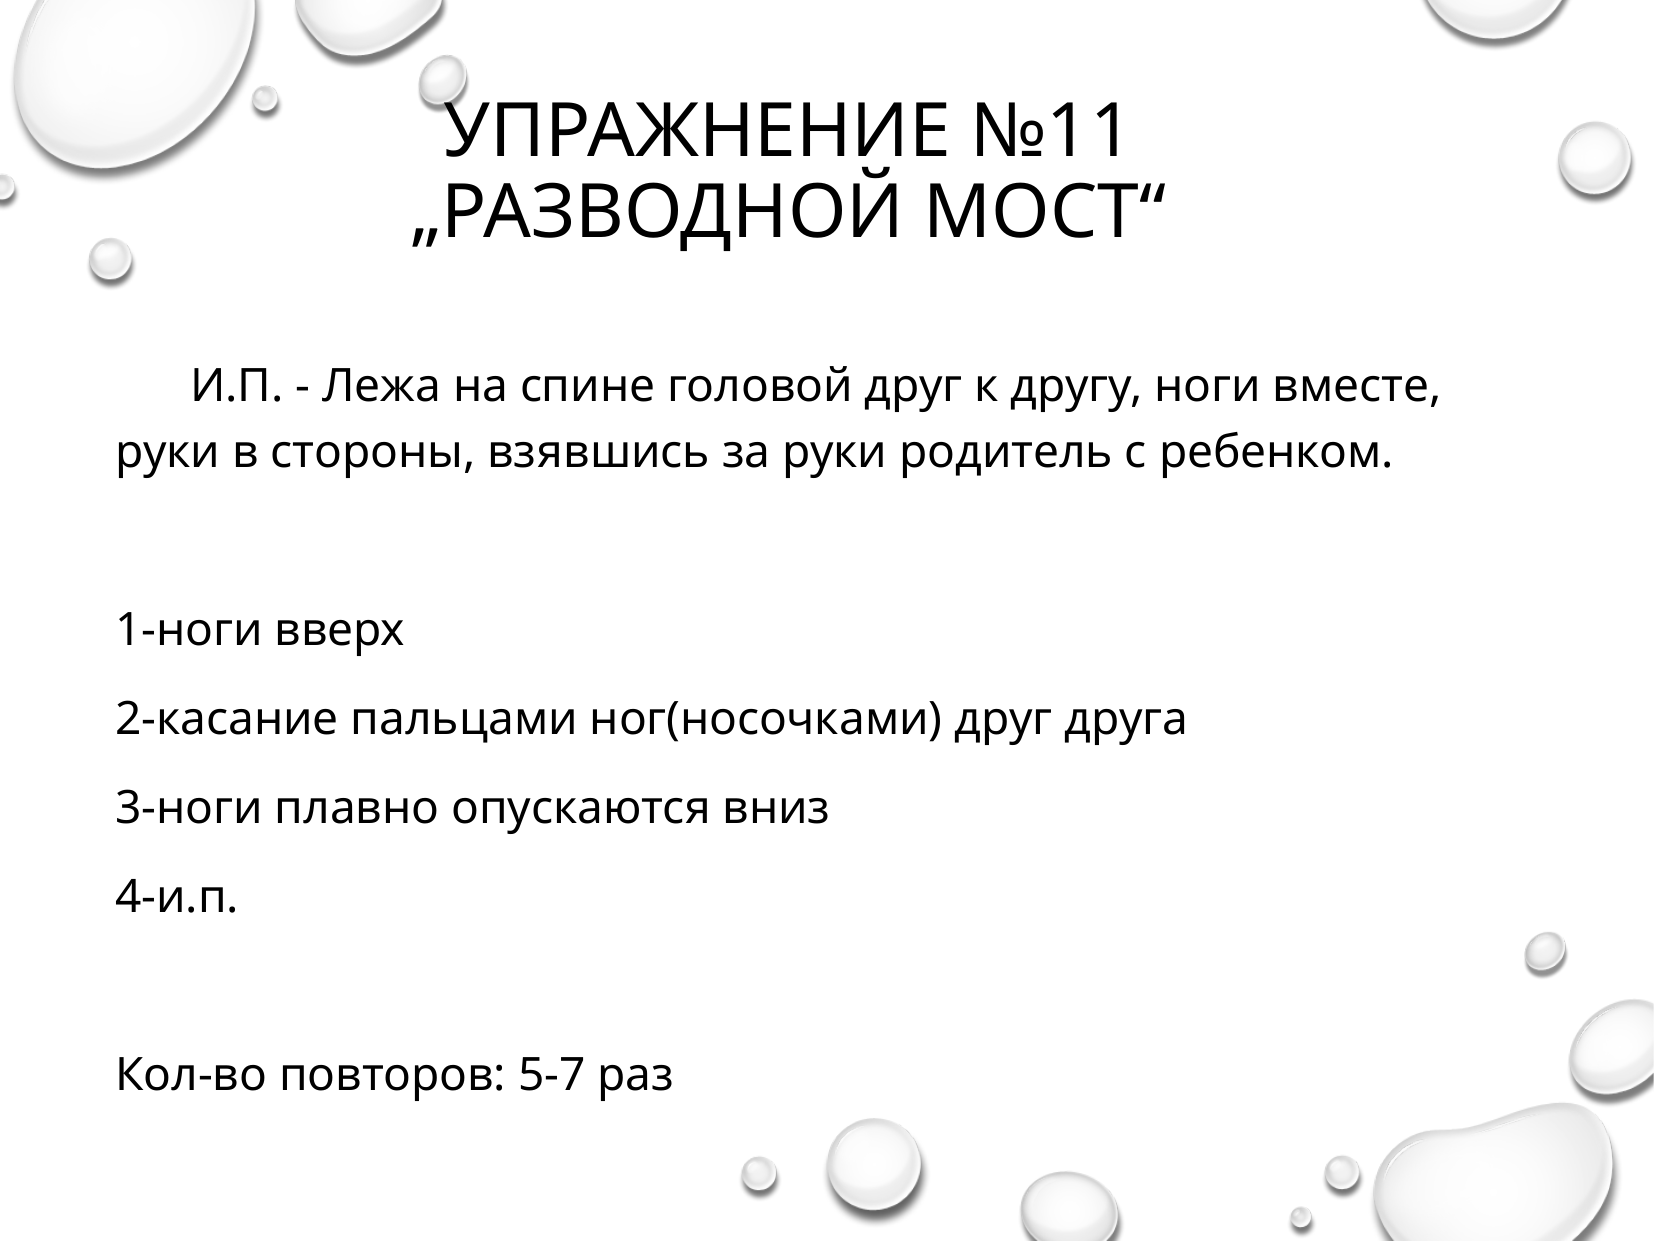

# Упражнение №11 „Разводной мост“
	И.П. - Лежа на спине головой друг к другу, ноги вместе, руки в стороны, взявшись за руки родитель с ребенком.
1-ноги вверх
2-касание пальцами ног(носочками) друг друга
3-ноги плавно опускаются вниз
4-и.п.
Кол-во повторов: 5-7 раз